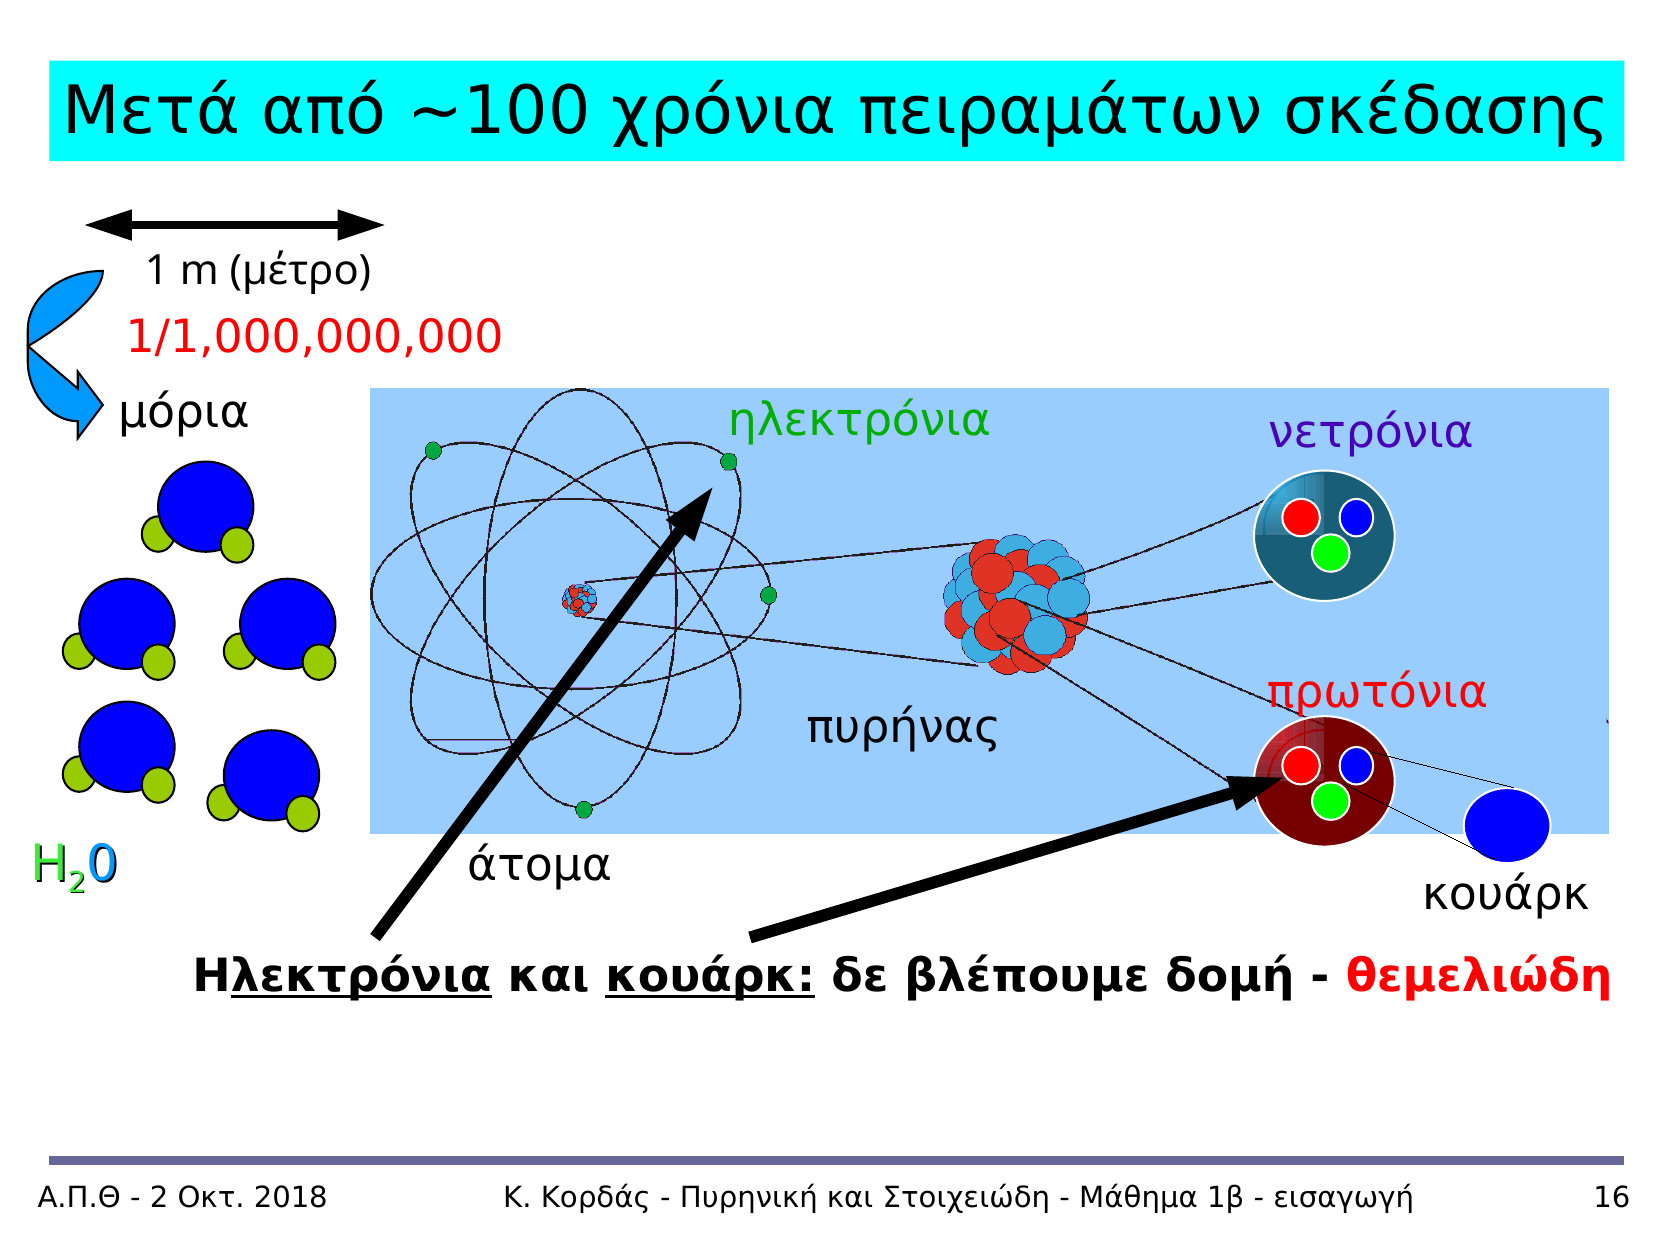

# Μετά από ~100 χρόνια πειραμάτων σκέδασης
 1 m (μέτρο)
1/1,000,000,000
μόρια
ηλεκτρόνια
νετρόνια
πρωτόνια
 πυρήνας
H20
 άτομα
κουάρκ
 Hλεκτρόνια και κουάρκ: δε βλέπουμε δομή - θεμελιώδη
Α.Π.Θ - 2 Οκτ. 2018
Κ. Κορδάς - Πυρηνική και Στοιχειώδη - Μάθημα 1β - εισαγωγή
16